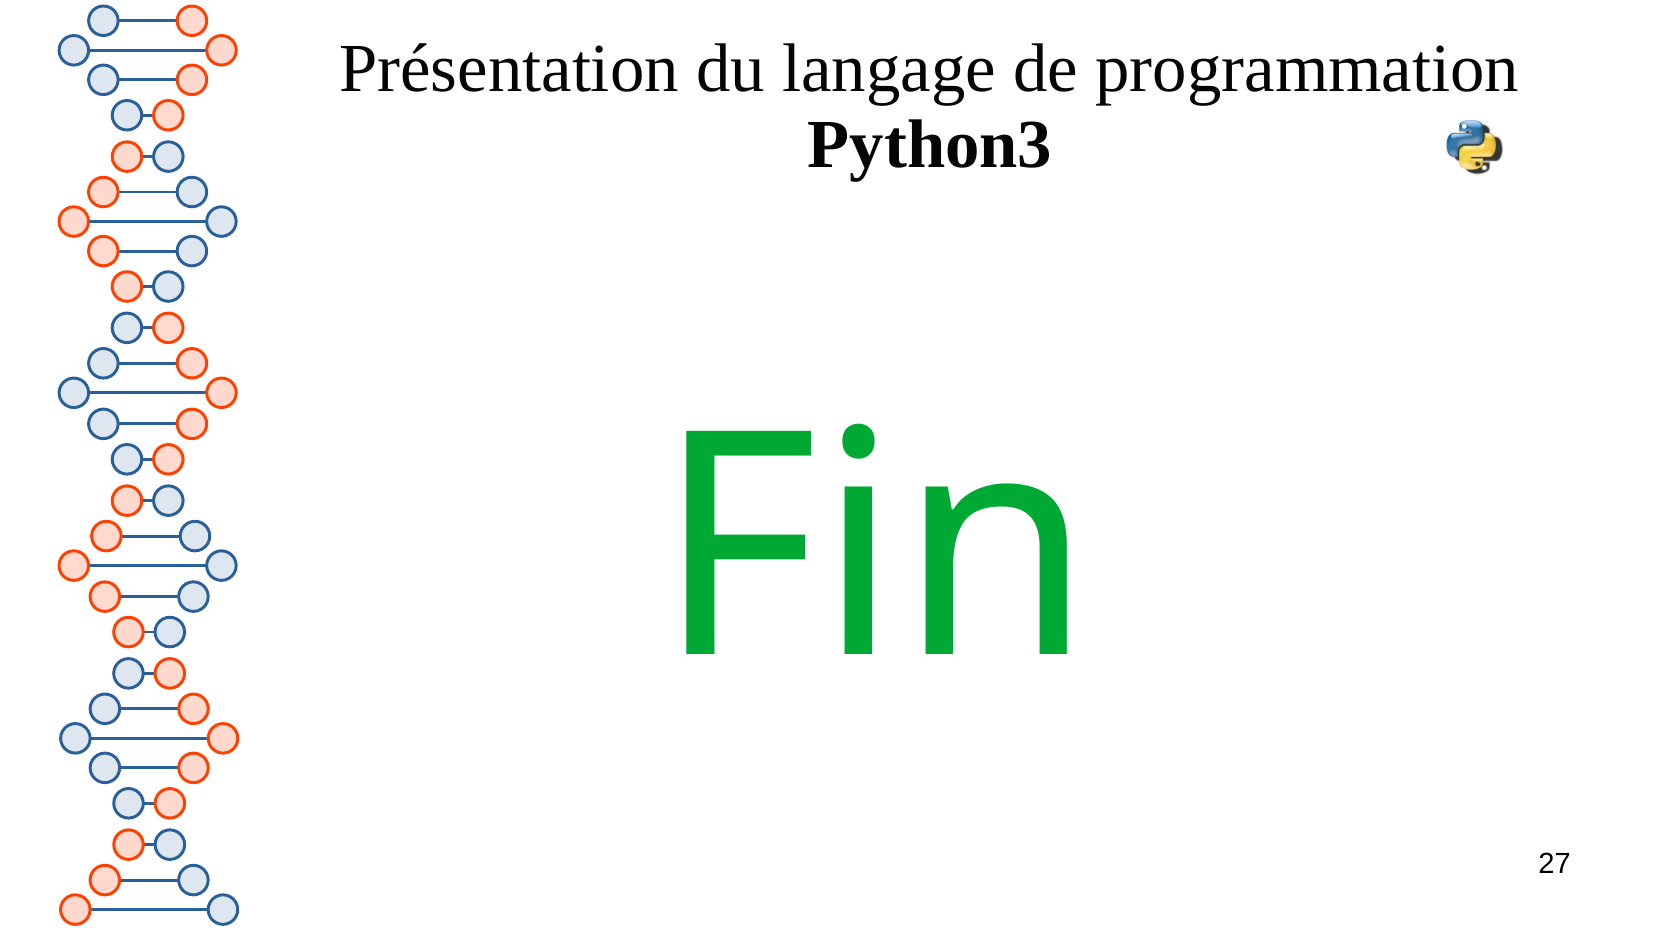

# Présentation du langage de programmation Python3
Fin
27